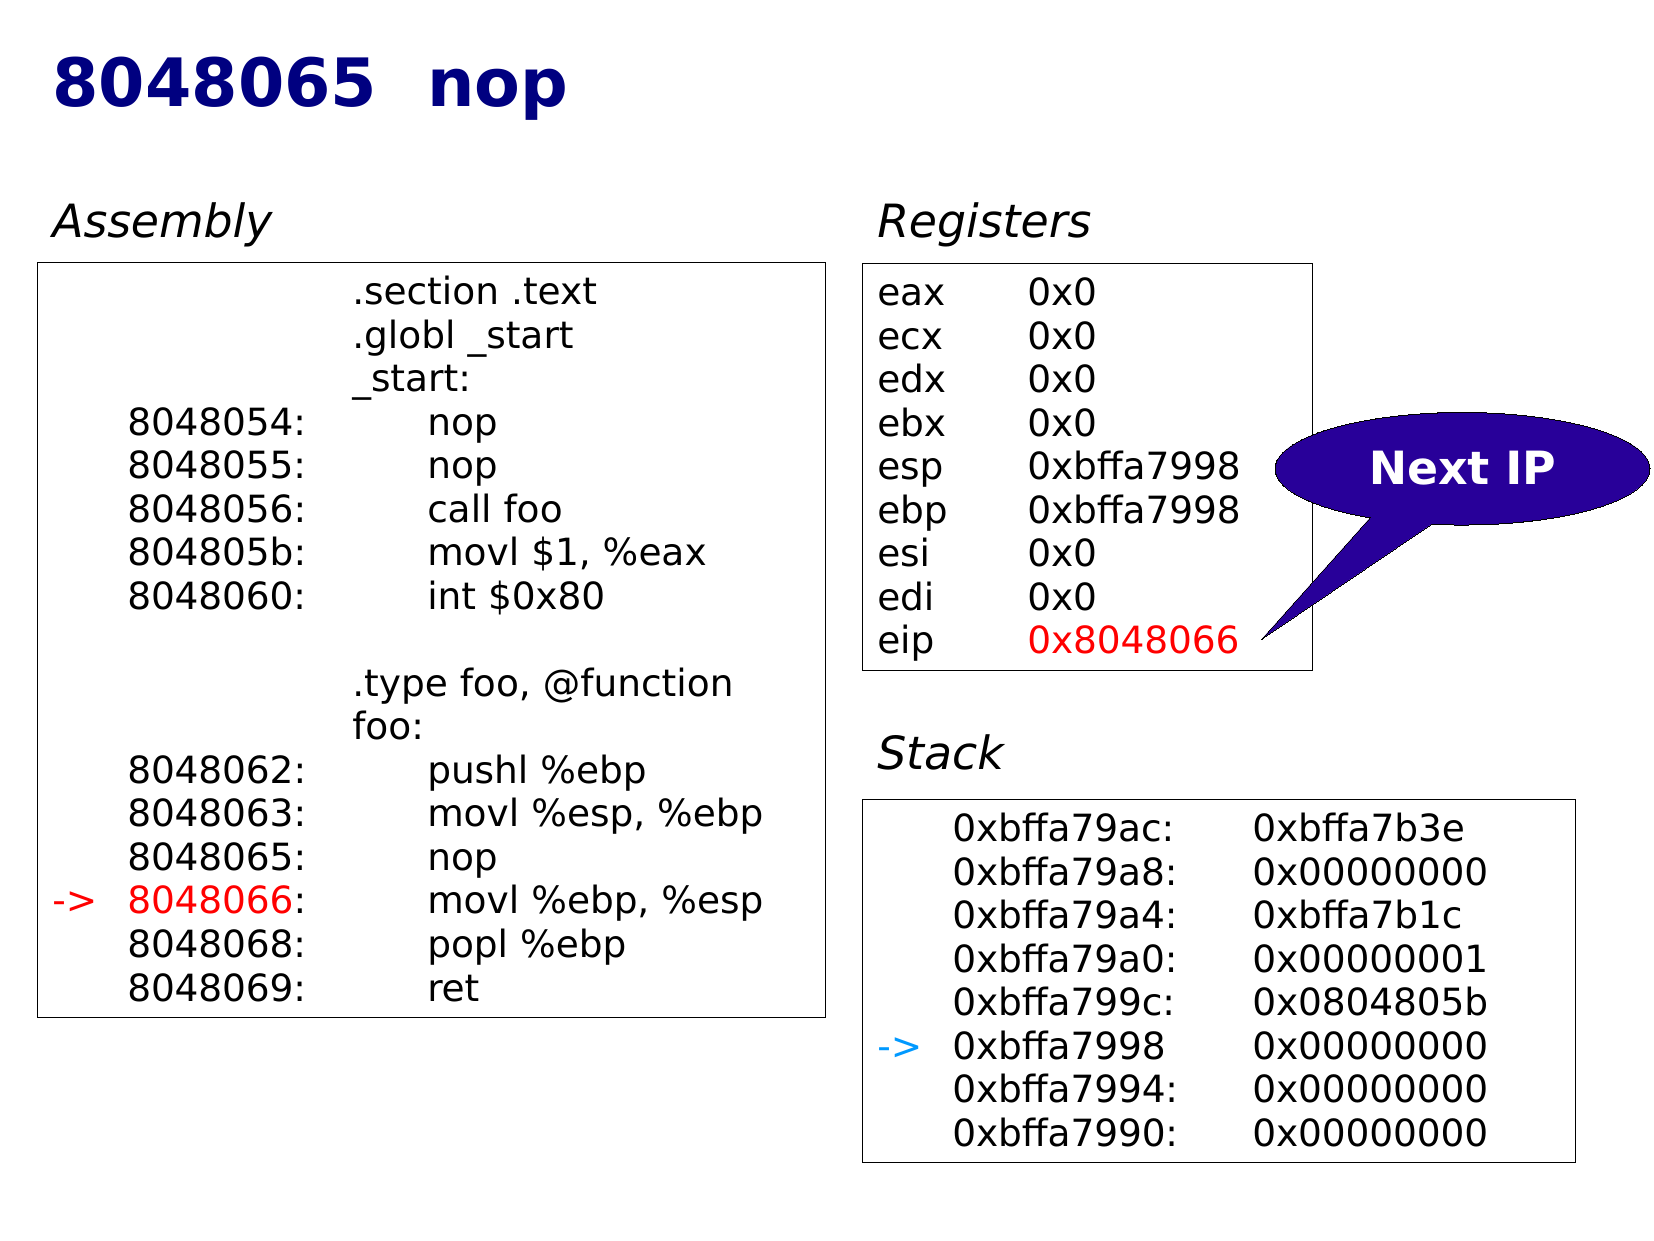

8048065	nop
Assembly
Registers
				.section .text
				.globl _start
				_start:
	8048054:		nop
	8048055:		nop
	8048056:		call foo
	804805b:		movl $1, %eax
	8048060:		int $0x80
				.type foo, @function
				foo:
	8048062:		pushl %ebp
	8048063:		movl %esp, %ebp
	8048065:		nop
->	8048066:		movl %ebp, %esp
	8048068:		popl %ebp
	8048069:		ret
eax		0x0
ecx		0x0
edx		0x0
ebx		0x0
esp		0xbffa7998
ebp		0xbffa7998
esi		0x0
edi		0x0
eip 		0x8048066
Next IP
Stack
	0xbffa79ac:		0xbffa7b3e
	0xbffa79a8:	0x00000000
	0xbffa79a4:	0xbffa7b1c
	0xbffa79a0:	0x00000001
	0xbffa799c:		0x0804805b
->	0xbffa7998 	0x00000000
	0xbffa7994: 	0x00000000
	0xbffa7990:	0x00000000